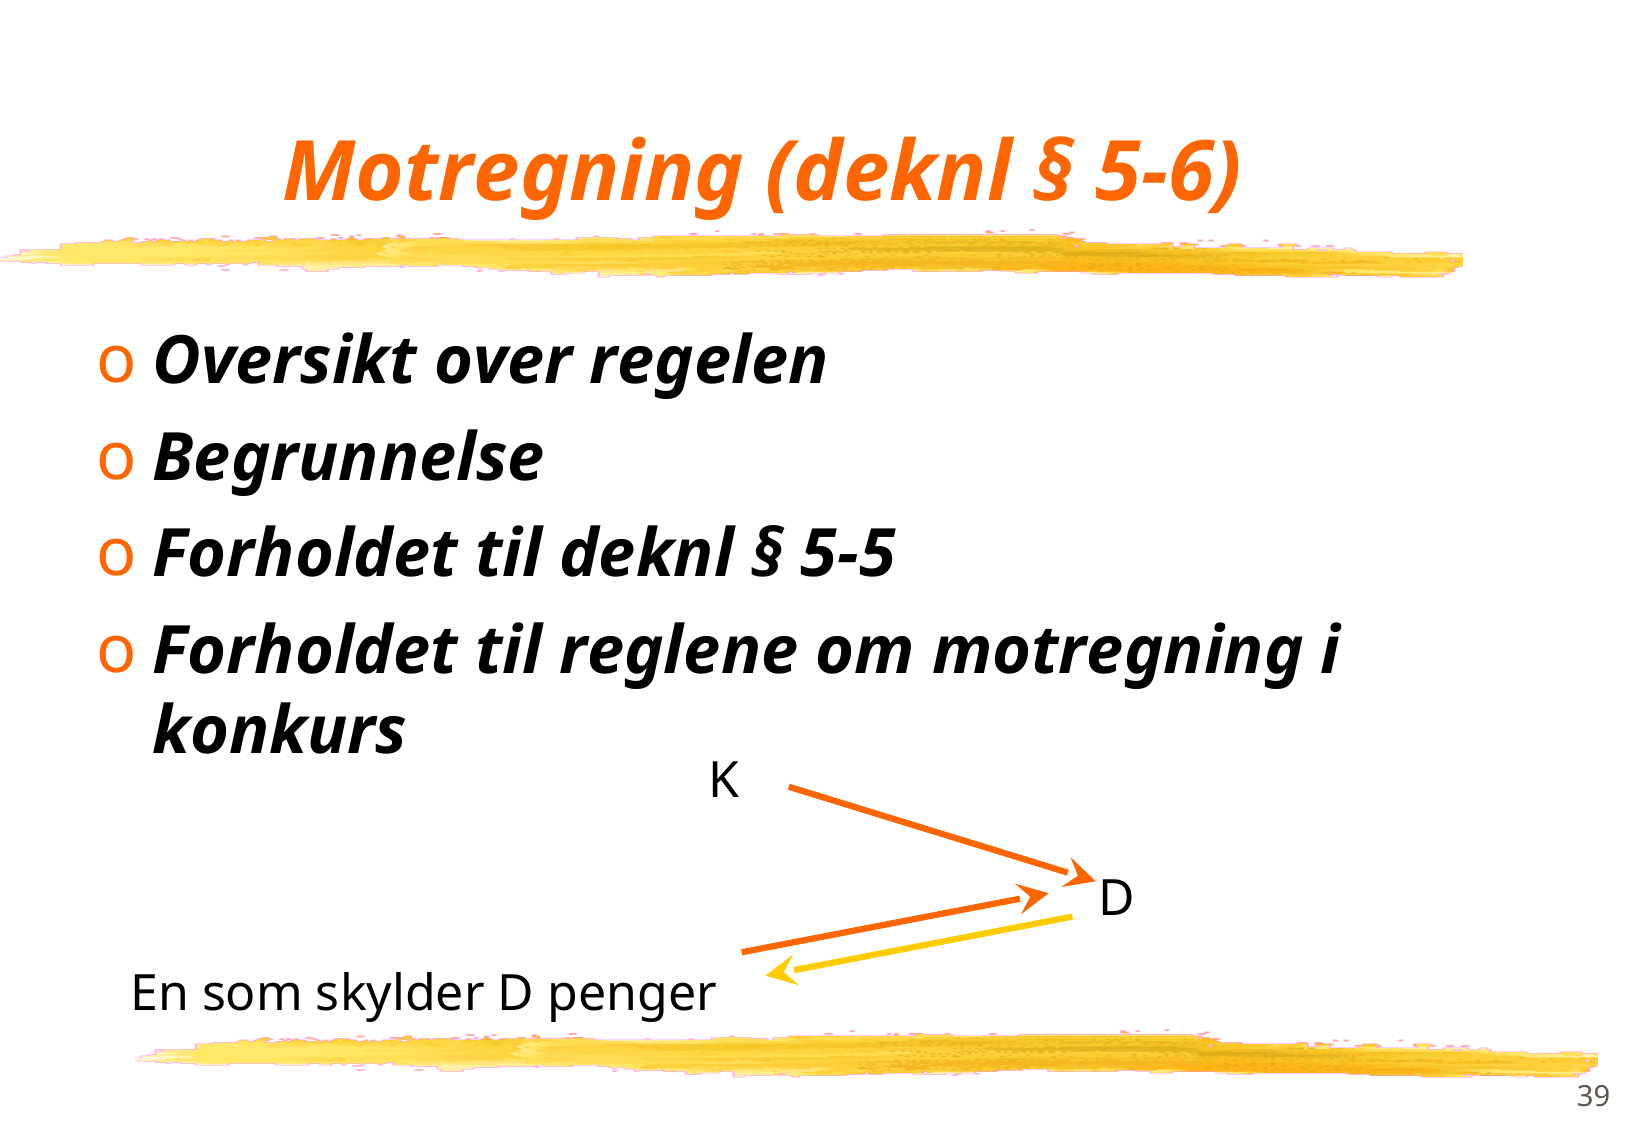

# Motregning (deknl § 5-6)
Oversikt over regelen
Begrunnelse
Forholdet til deknl § 5-5
Forholdet til reglene om motregning i konkurs
K
D
En som skylder D penger